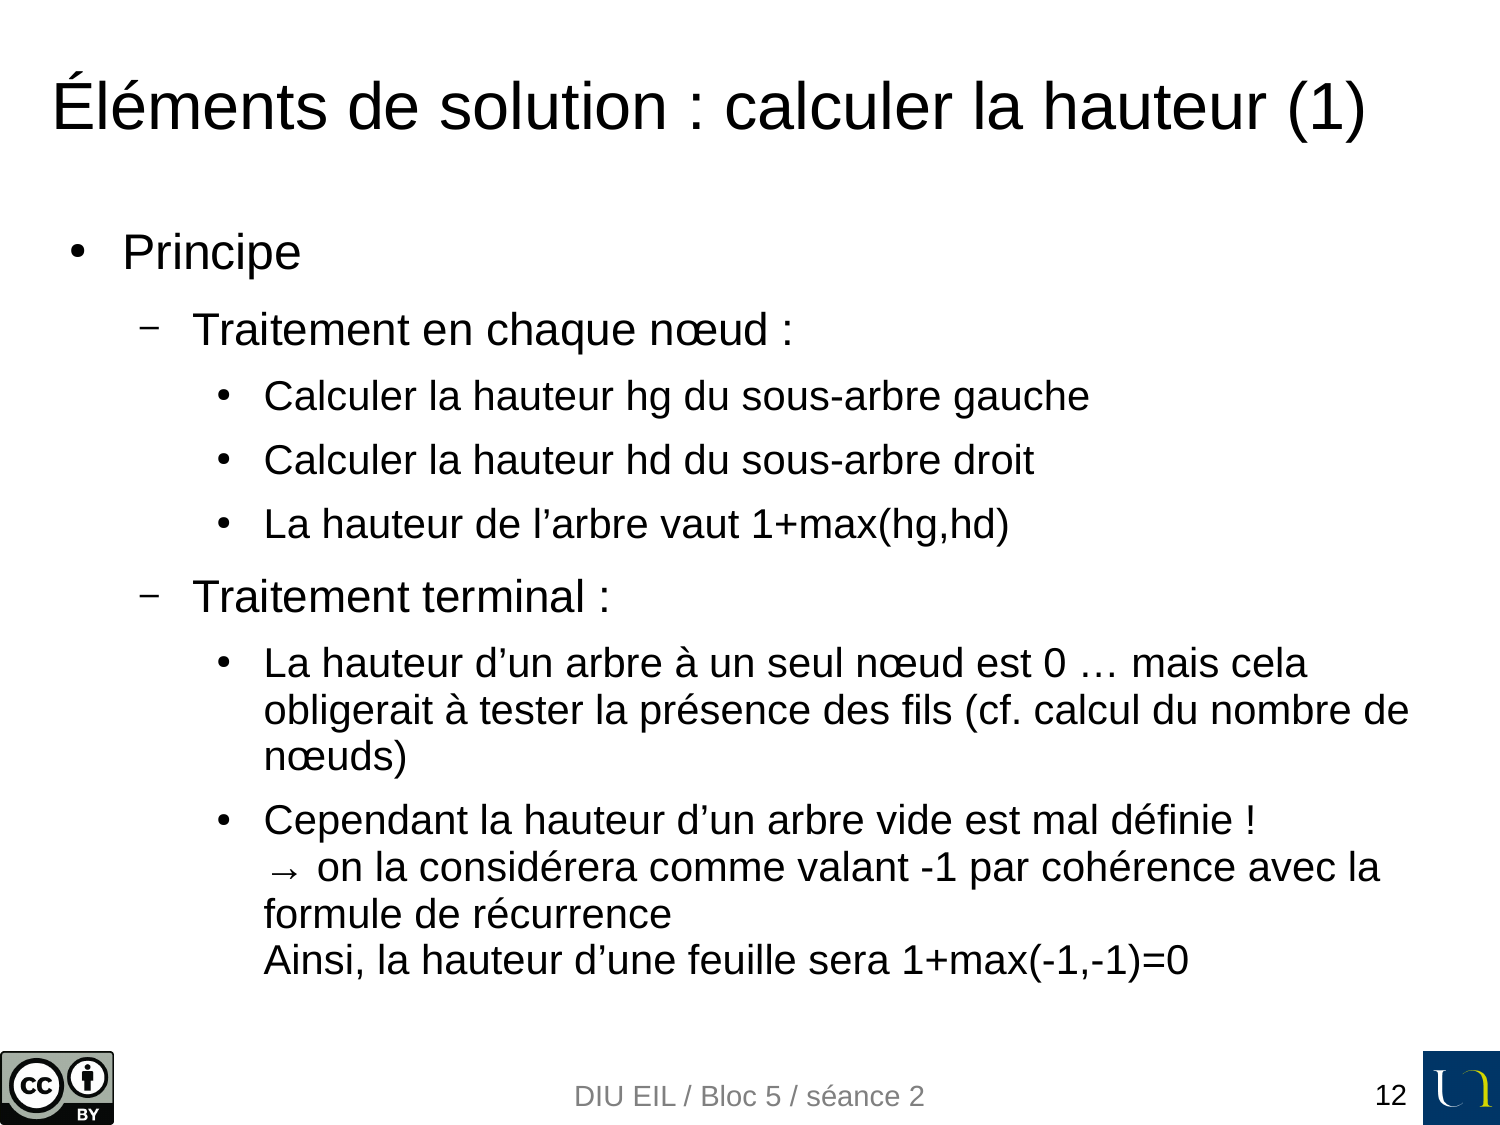

# Éléments de solution : calculer la hauteur (1)
Principe
Traitement en chaque nœud :
Calculer la hauteur hg du sous-arbre gauche
Calculer la hauteur hd du sous-arbre droit
La hauteur de l’arbre vaut 1+max(hg,hd)
Traitement terminal :
La hauteur d’un arbre à un seul nœud est 0 … mais cela obligerait à tester la présence des fils (cf. calcul du nombre de nœuds)
Cependant la hauteur d’un arbre vide est mal définie !
→ on la considérera comme valant -1 par cohérence avec la formule de récurrence
Ainsi, la hauteur d’une feuille sera 1+max(-1,-1)=0
12